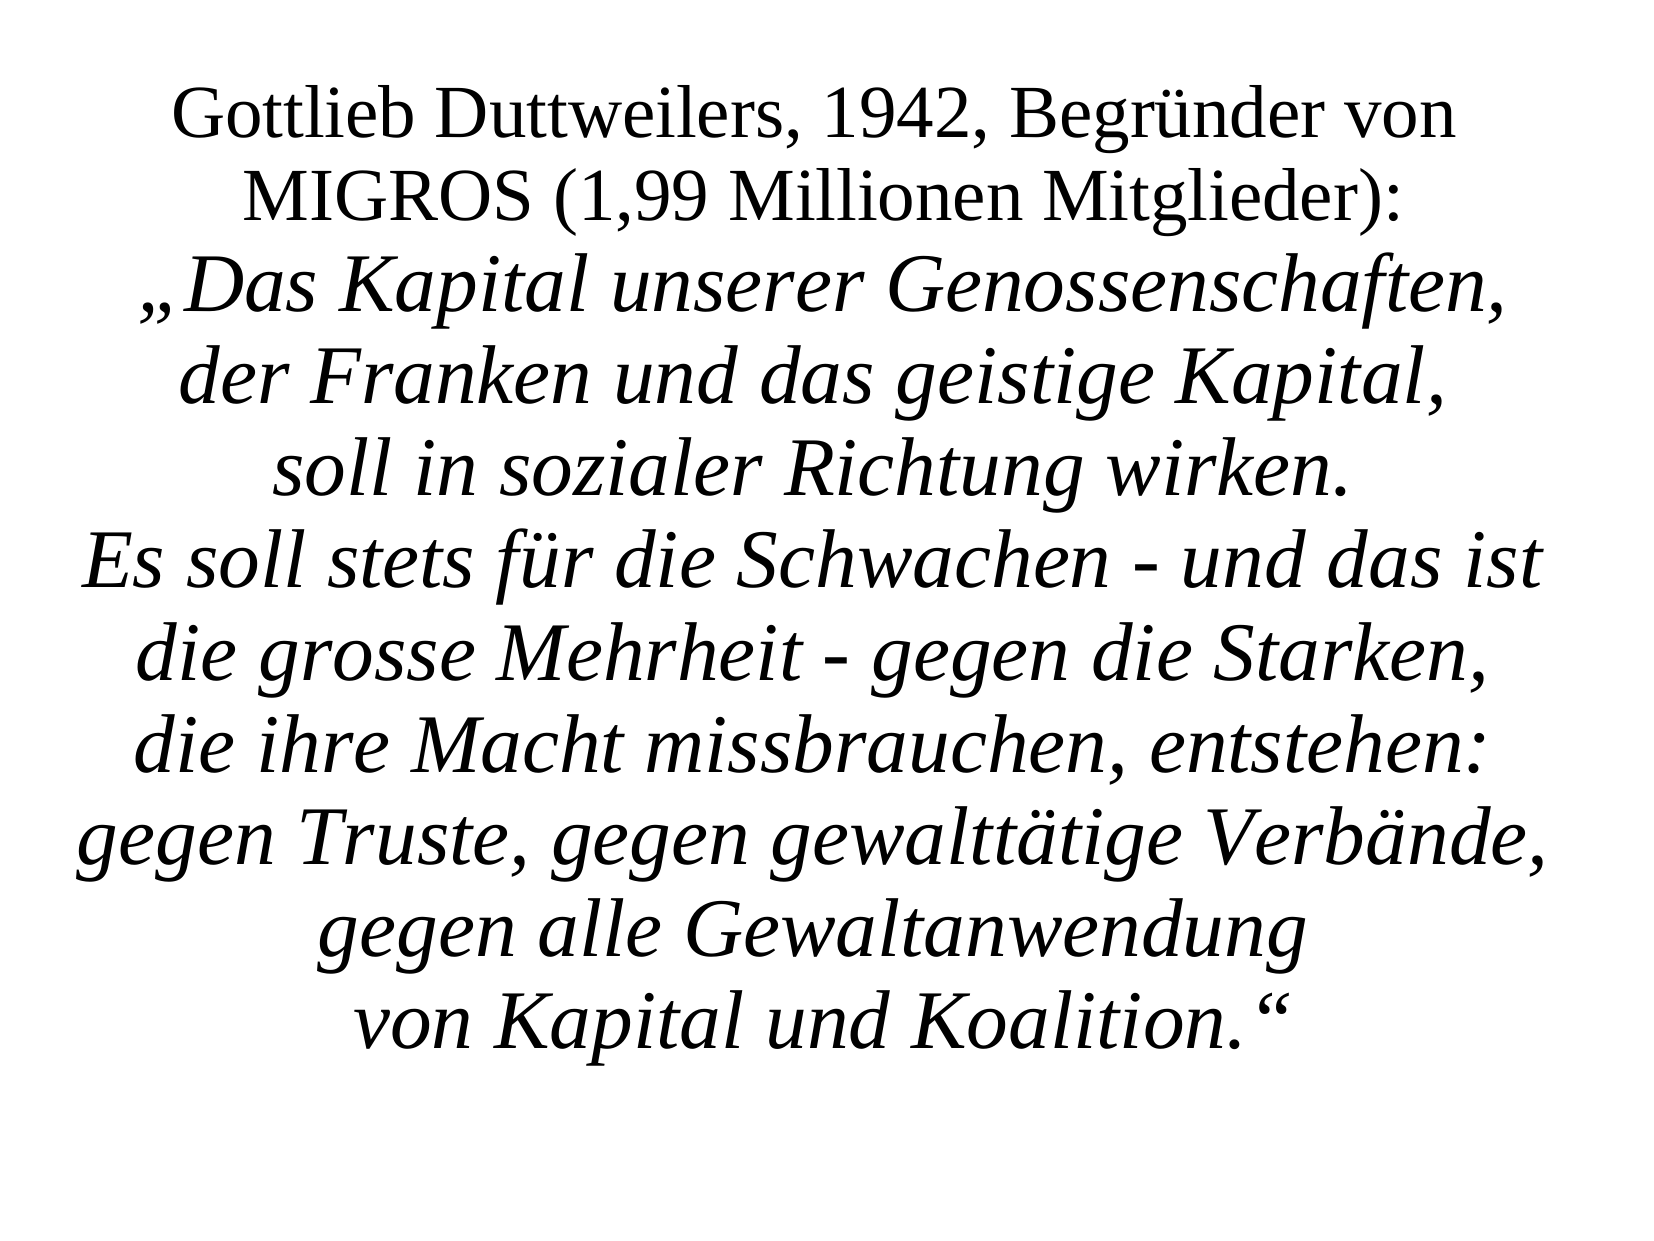

Gottlieb Duttweilers, 1942, Begründer von
MIGROS (1,99 Millionen Mitglieder):
 „Das Kapital unserer Genossenschaften,
der Franken und das geistige Kapital,
soll in sozialer Richtung wirken.
Es soll stets für die Schwachen - und das ist
die grosse Mehrheit - gegen die Starken,
die ihre Macht missbrauchen, entstehen:
gegen Truste, gegen gewalttätige Verbände,
gegen alle Gewaltanwendung
von Kapital und Koalition.“